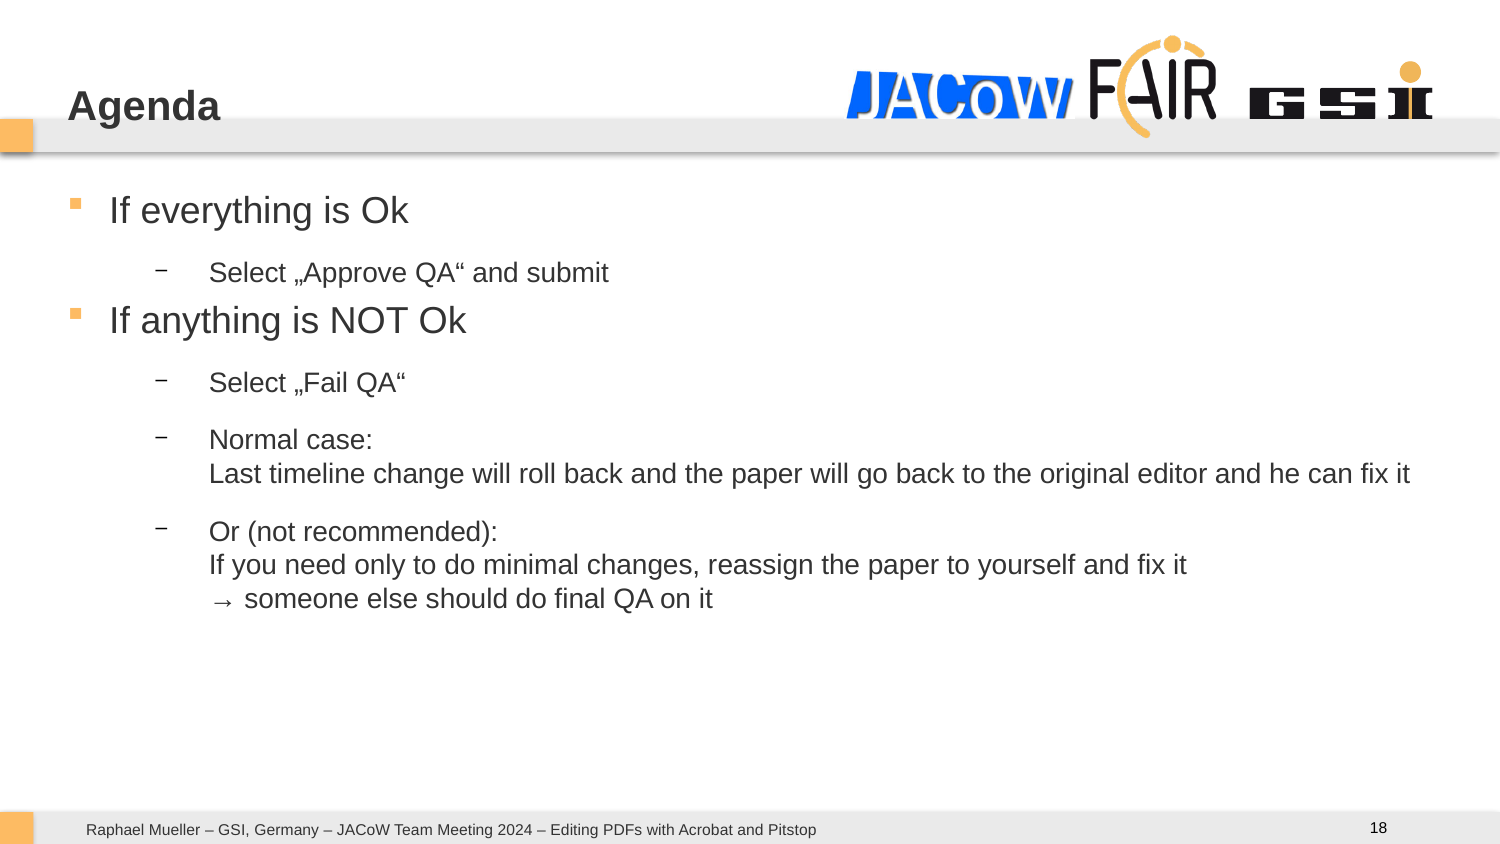

Agenda
# If everything is Ok
Select „Approve QA“ and submit
If anything is NOT Ok
Select „Fail QA“
Normal case:
Last timeline change will roll back and the paper will go back to the original editor and he can fix it
Or (not recommended):
If you need only to do minimal changes, reassign the paper to yourself and fix it
→ someone else should do final QA on it